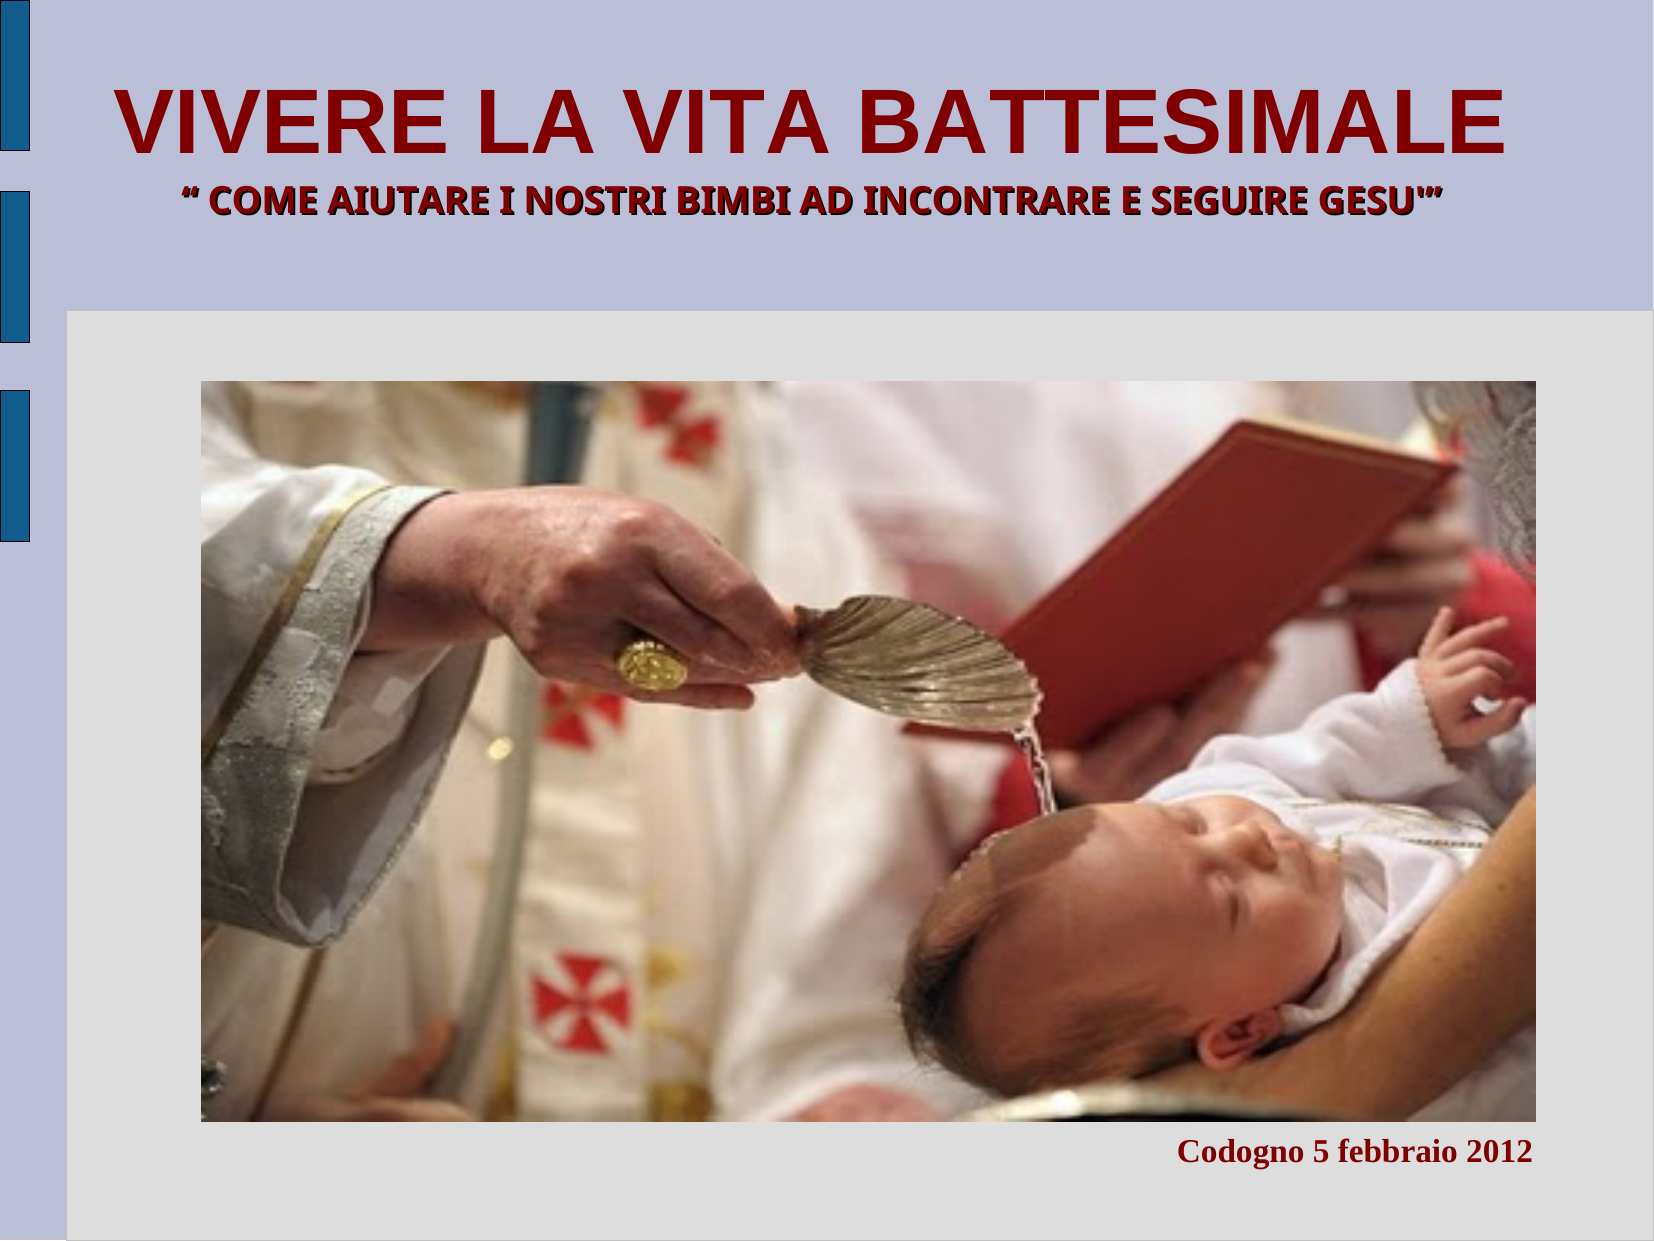

# VIVERE LA VITA BATTESIMALE “ COME AIUTARE I NOSTRI BIMBI AD INCONTRARE E SEGUIRE GESU'”
Codogno 5 febbraio 2012